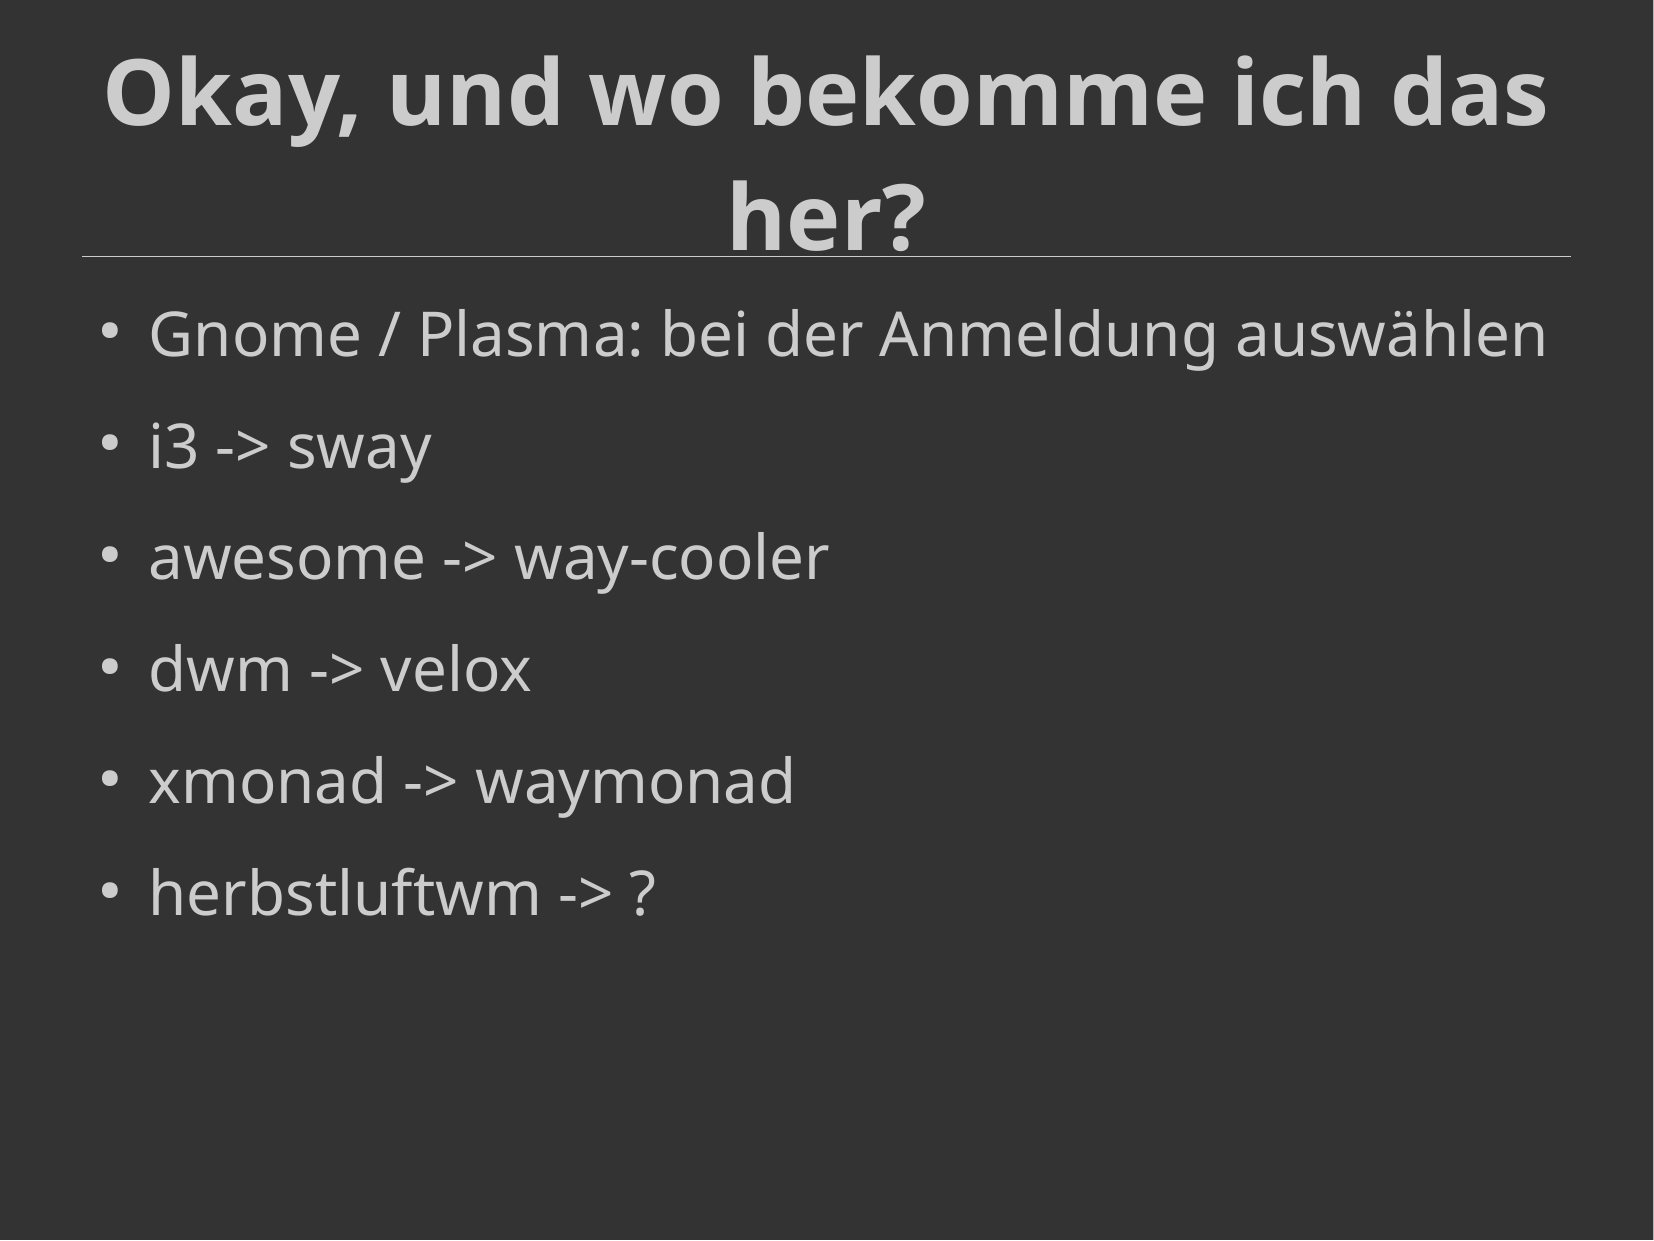

# Okay, und wo bekomme ich das her?
Gnome / Plasma: bei der Anmeldung auswählen
i3 -> sway
awesome -> way-cooler
dwm -> velox
xmonad -> waymonad
herbstluftwm -> ?